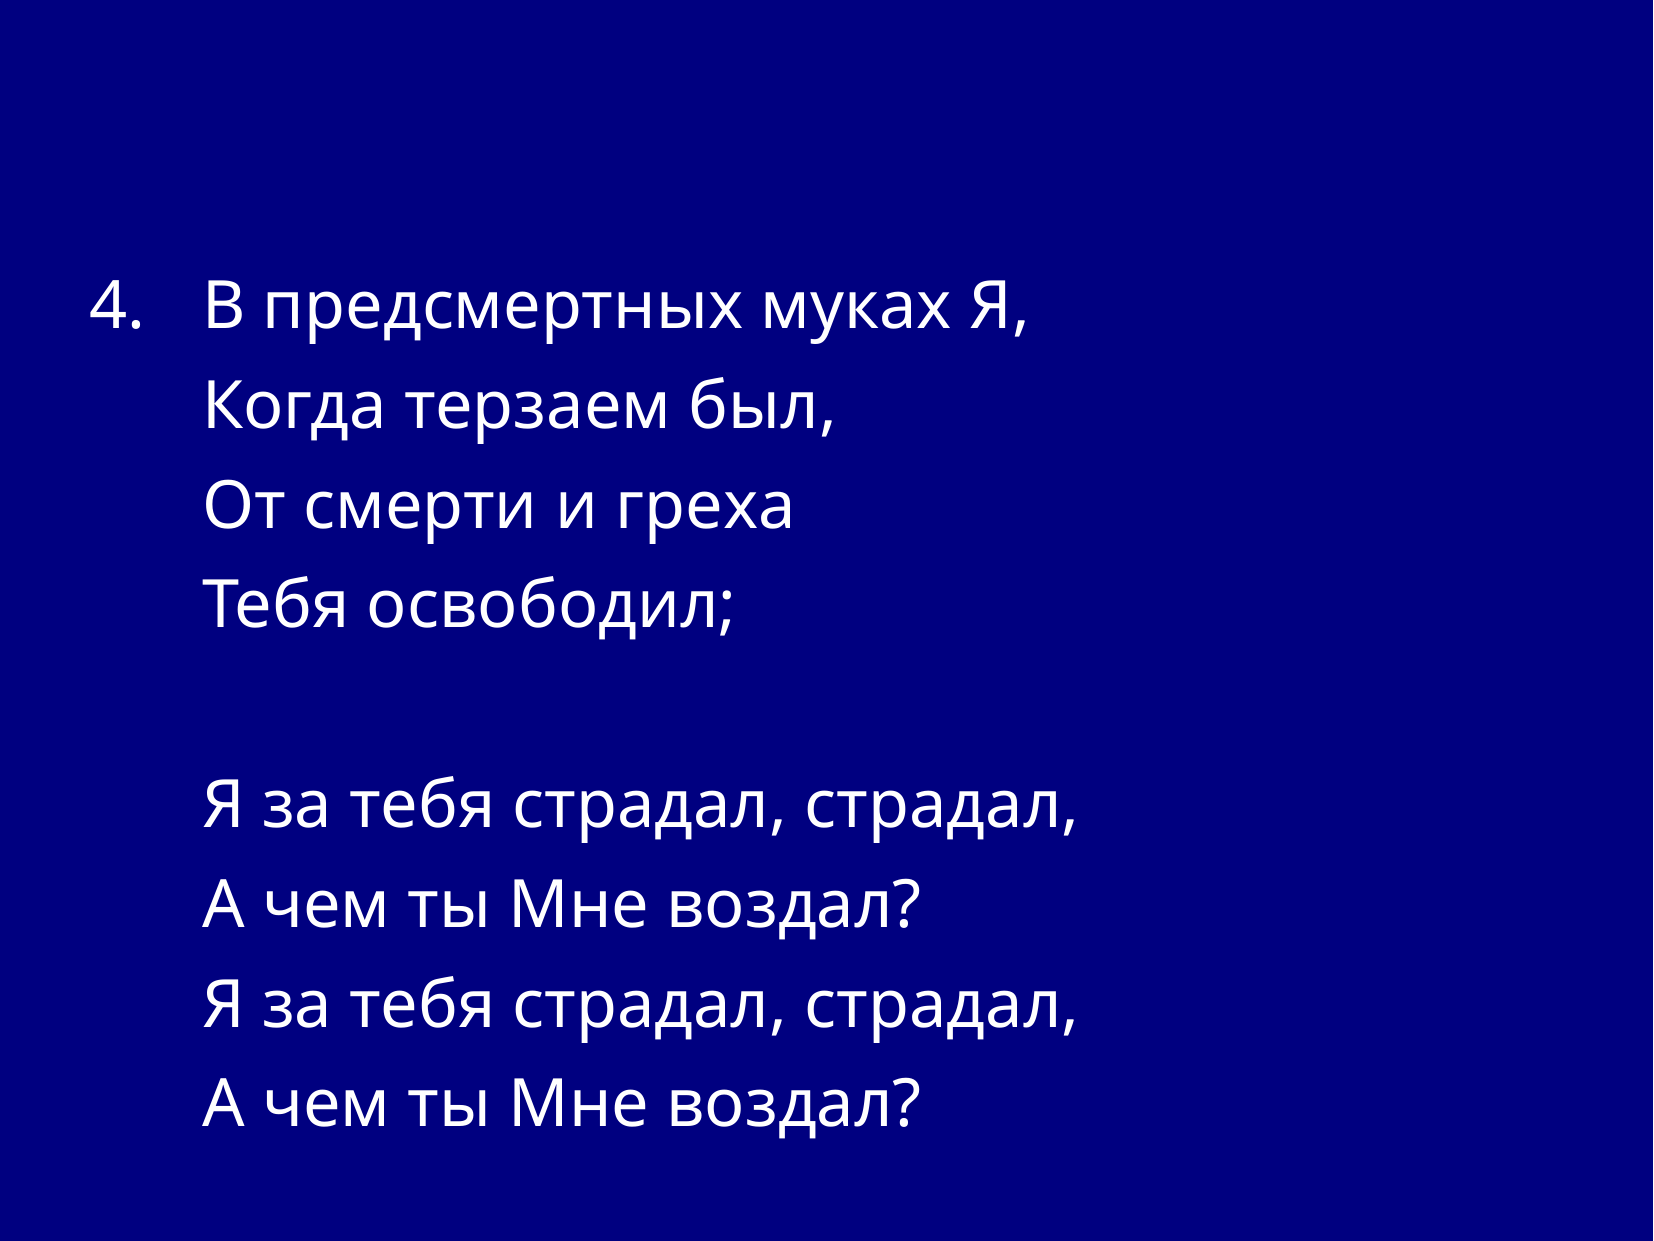

4.	В предсмертных муках Я,
	Когда терзаем был,
	От смерти и греха
	Тебя освободил;
	Я за тебя страдал, страдал,
	А чем ты Мне воздал?
	Я за тебя страдал, страдал,
	А чем ты Мне воздал?